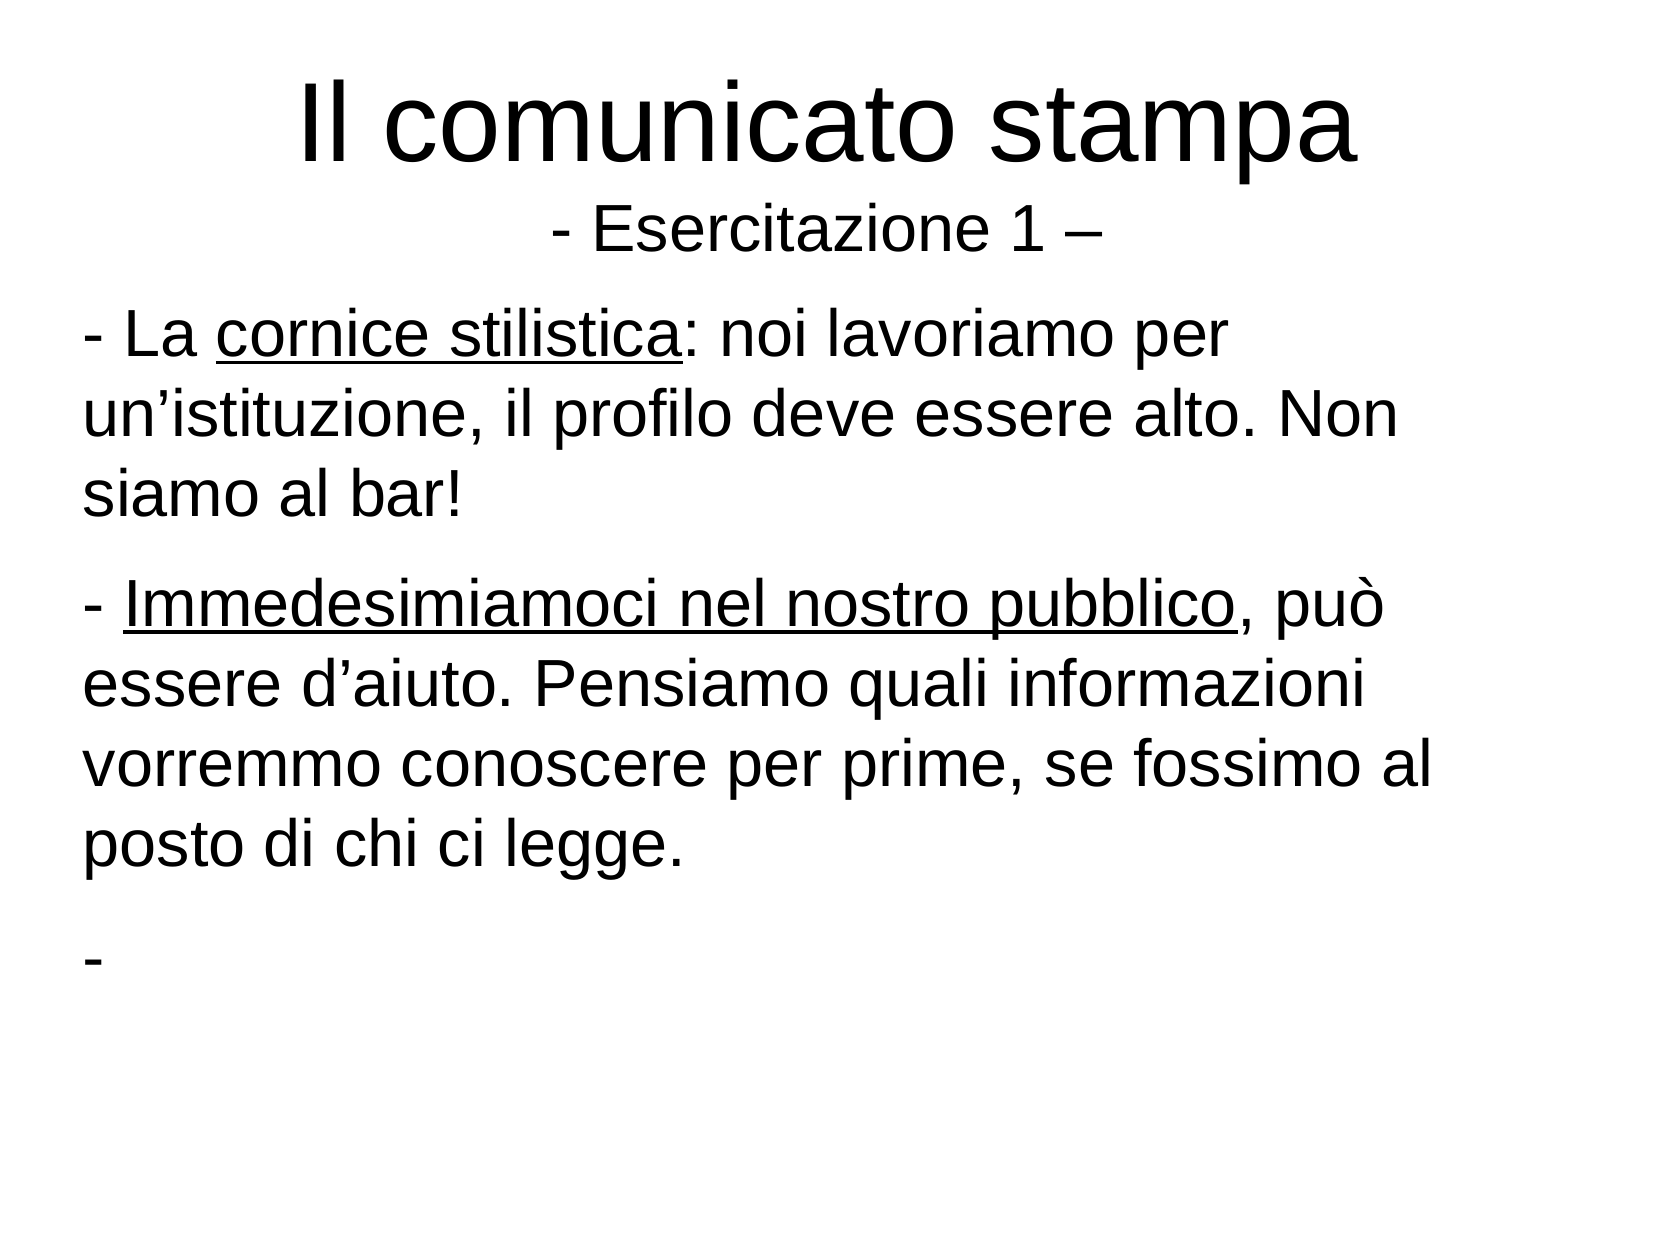

# Il comunicato stampa - Esercitazione 1 –
- La cornice stilistica: noi lavoriamo per un’istituzione, il profilo deve essere alto. Non siamo al bar!
- Immedesimiamoci nel nostro pubblico, può essere d’aiuto. Pensiamo quali informazioni vorremmo conoscere per prime, se fossimo al posto di chi ci legge.